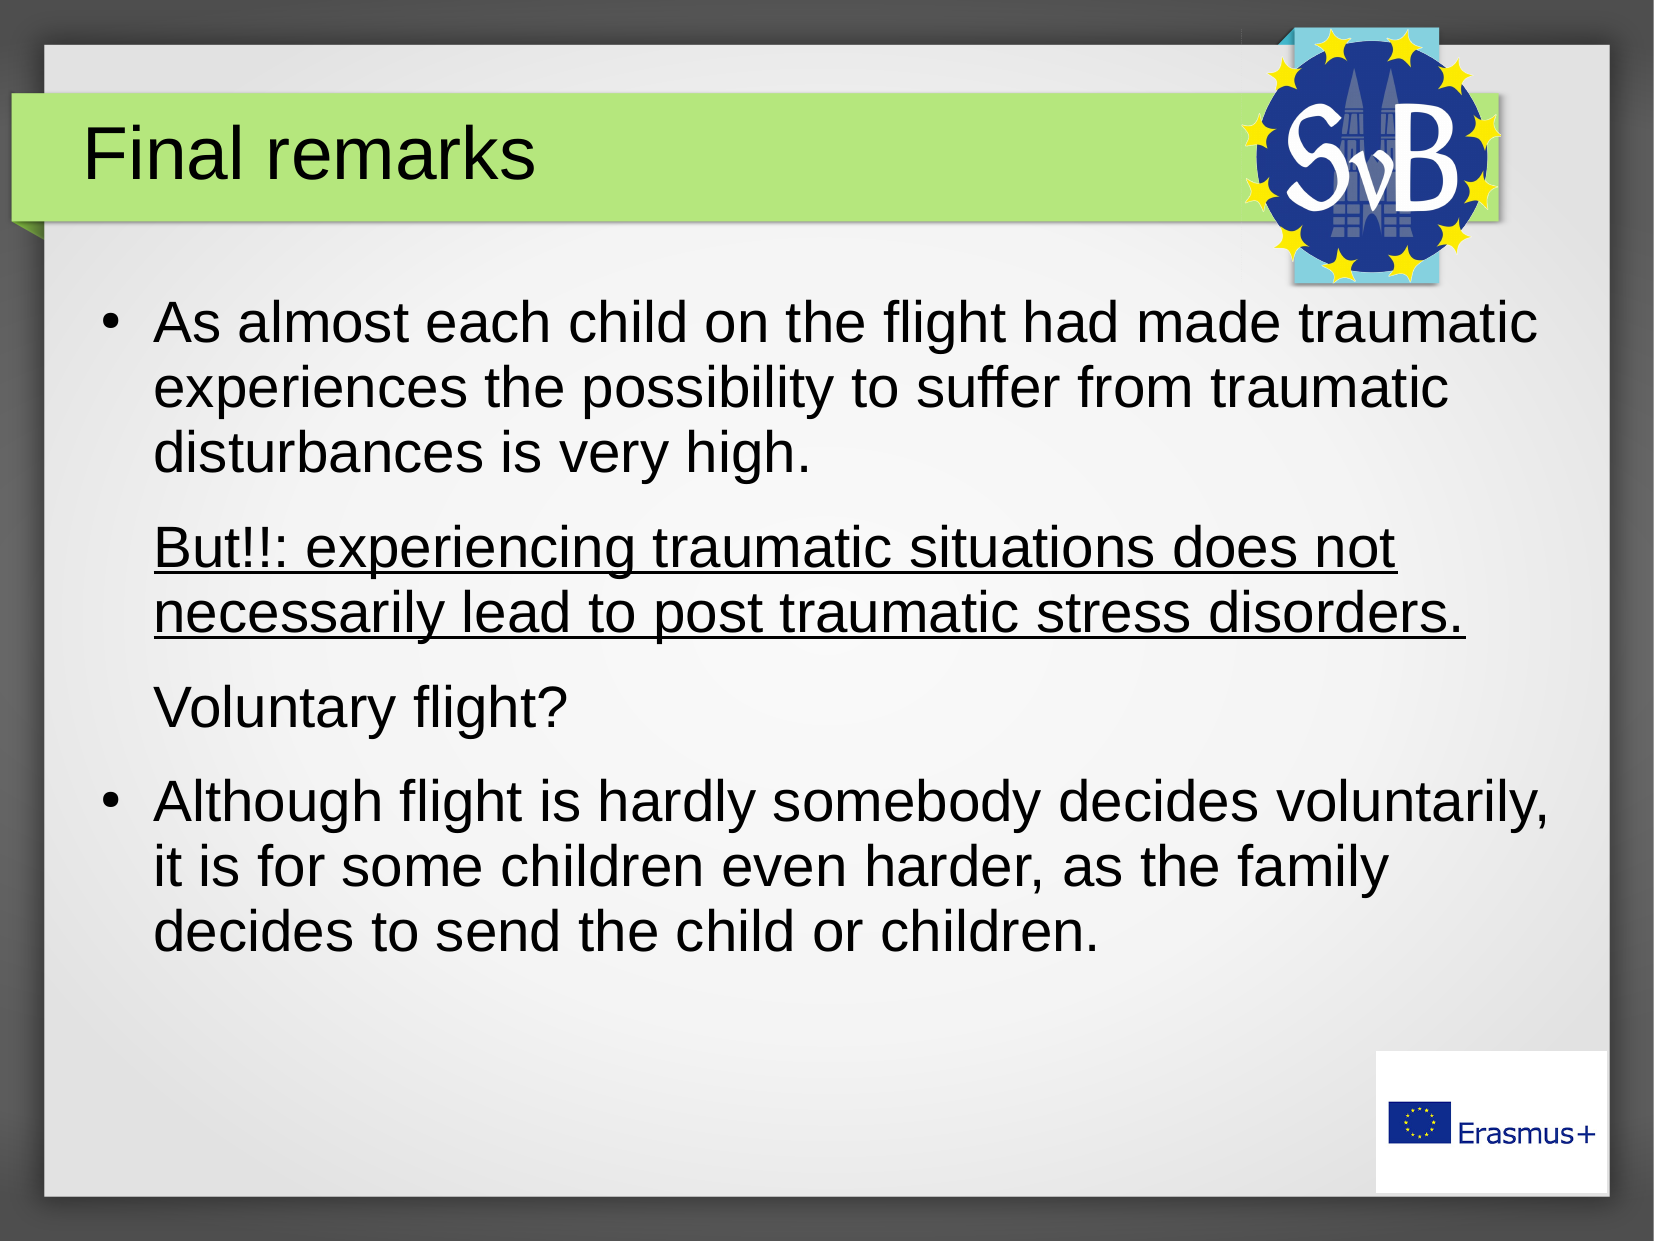

# Final remarks
As almost each child on the flight had made traumatic experiences the possibility to suffer from traumatic disturbances is very high.
But!!: experiencing traumatic situations does not necessarily lead to post traumatic stress disorders.
Voluntary flight?
Although flight is hardly somebody decides voluntarily, it is for some children even harder, as the family decides to send the child or children.